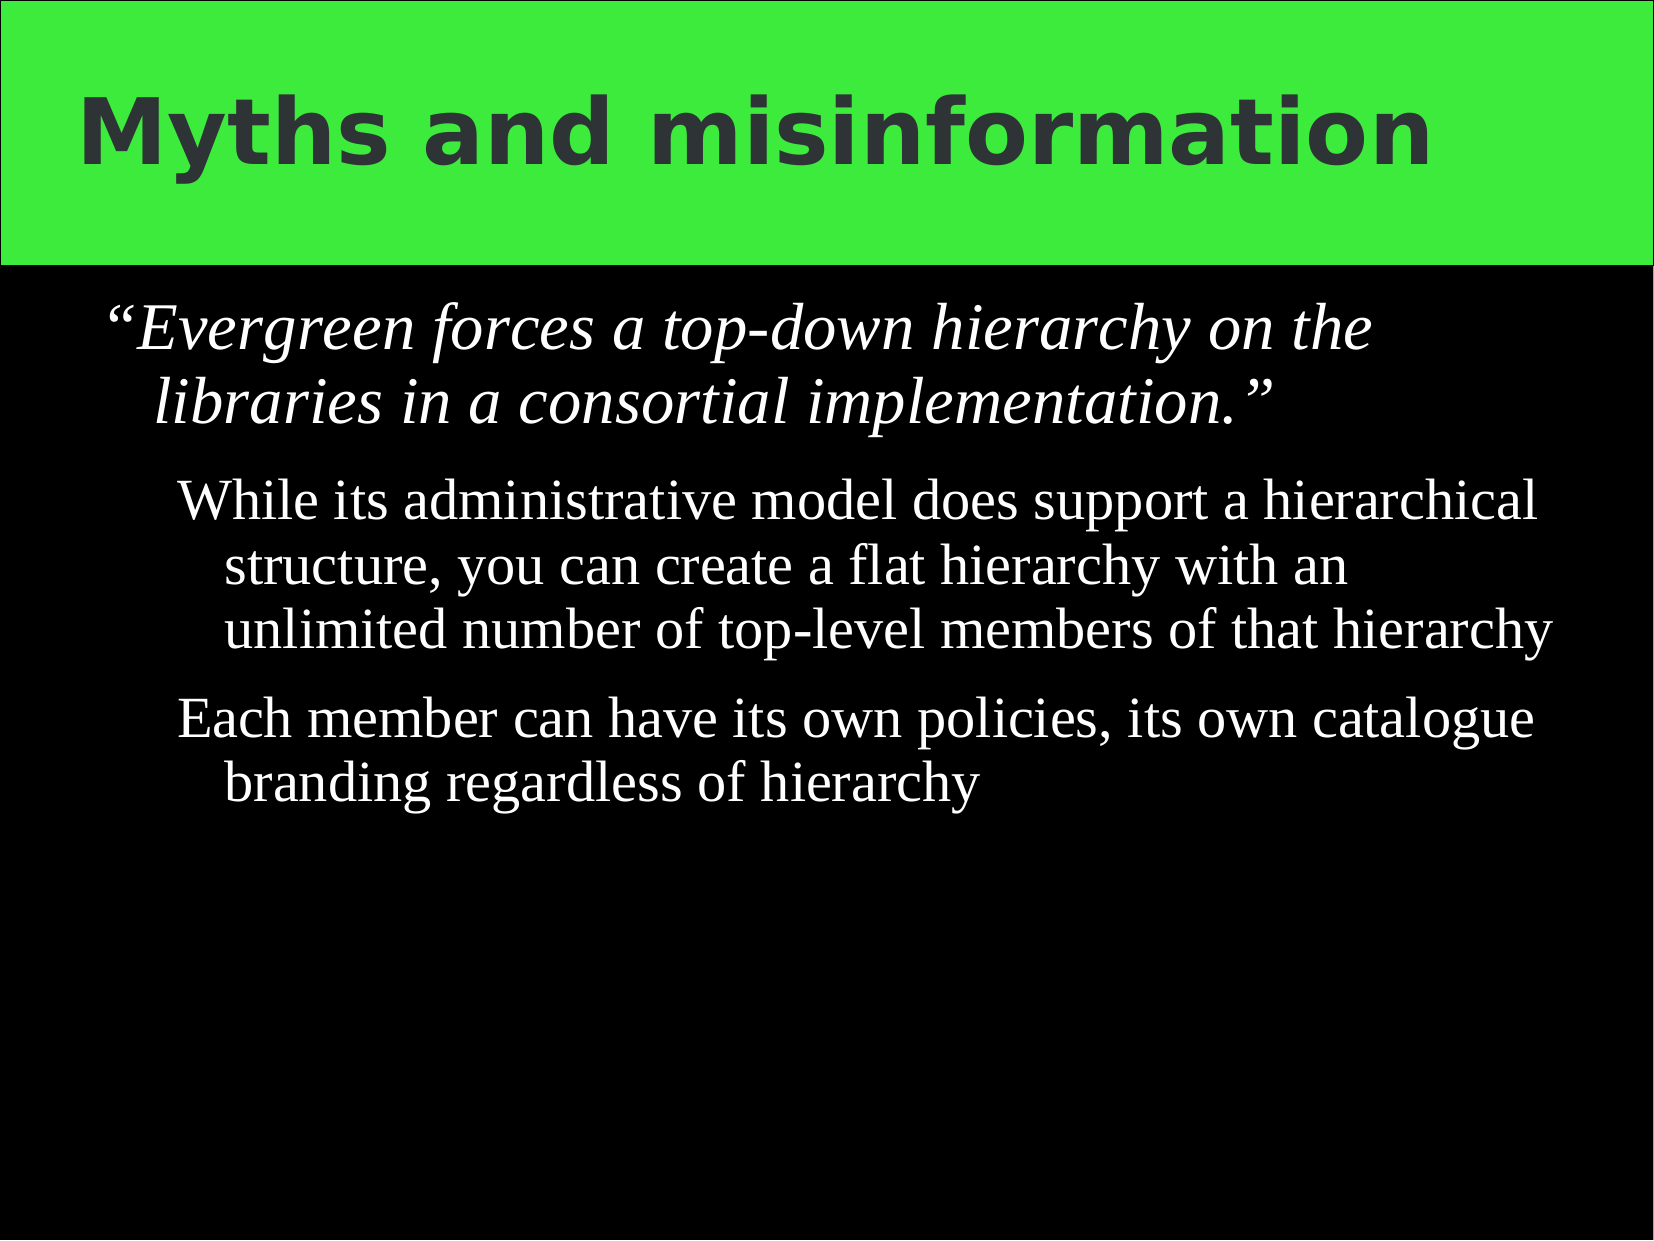

# Myths and misinformation
“Evergreen forces a top-down hierarchy on the libraries in a consortial implementation.”
While its administrative model does support a hierarchical structure, you can create a flat hierarchy with an unlimited number of top-level members of that hierarchy
Each member can have its own policies, its own catalogue branding regardless of hierarchy